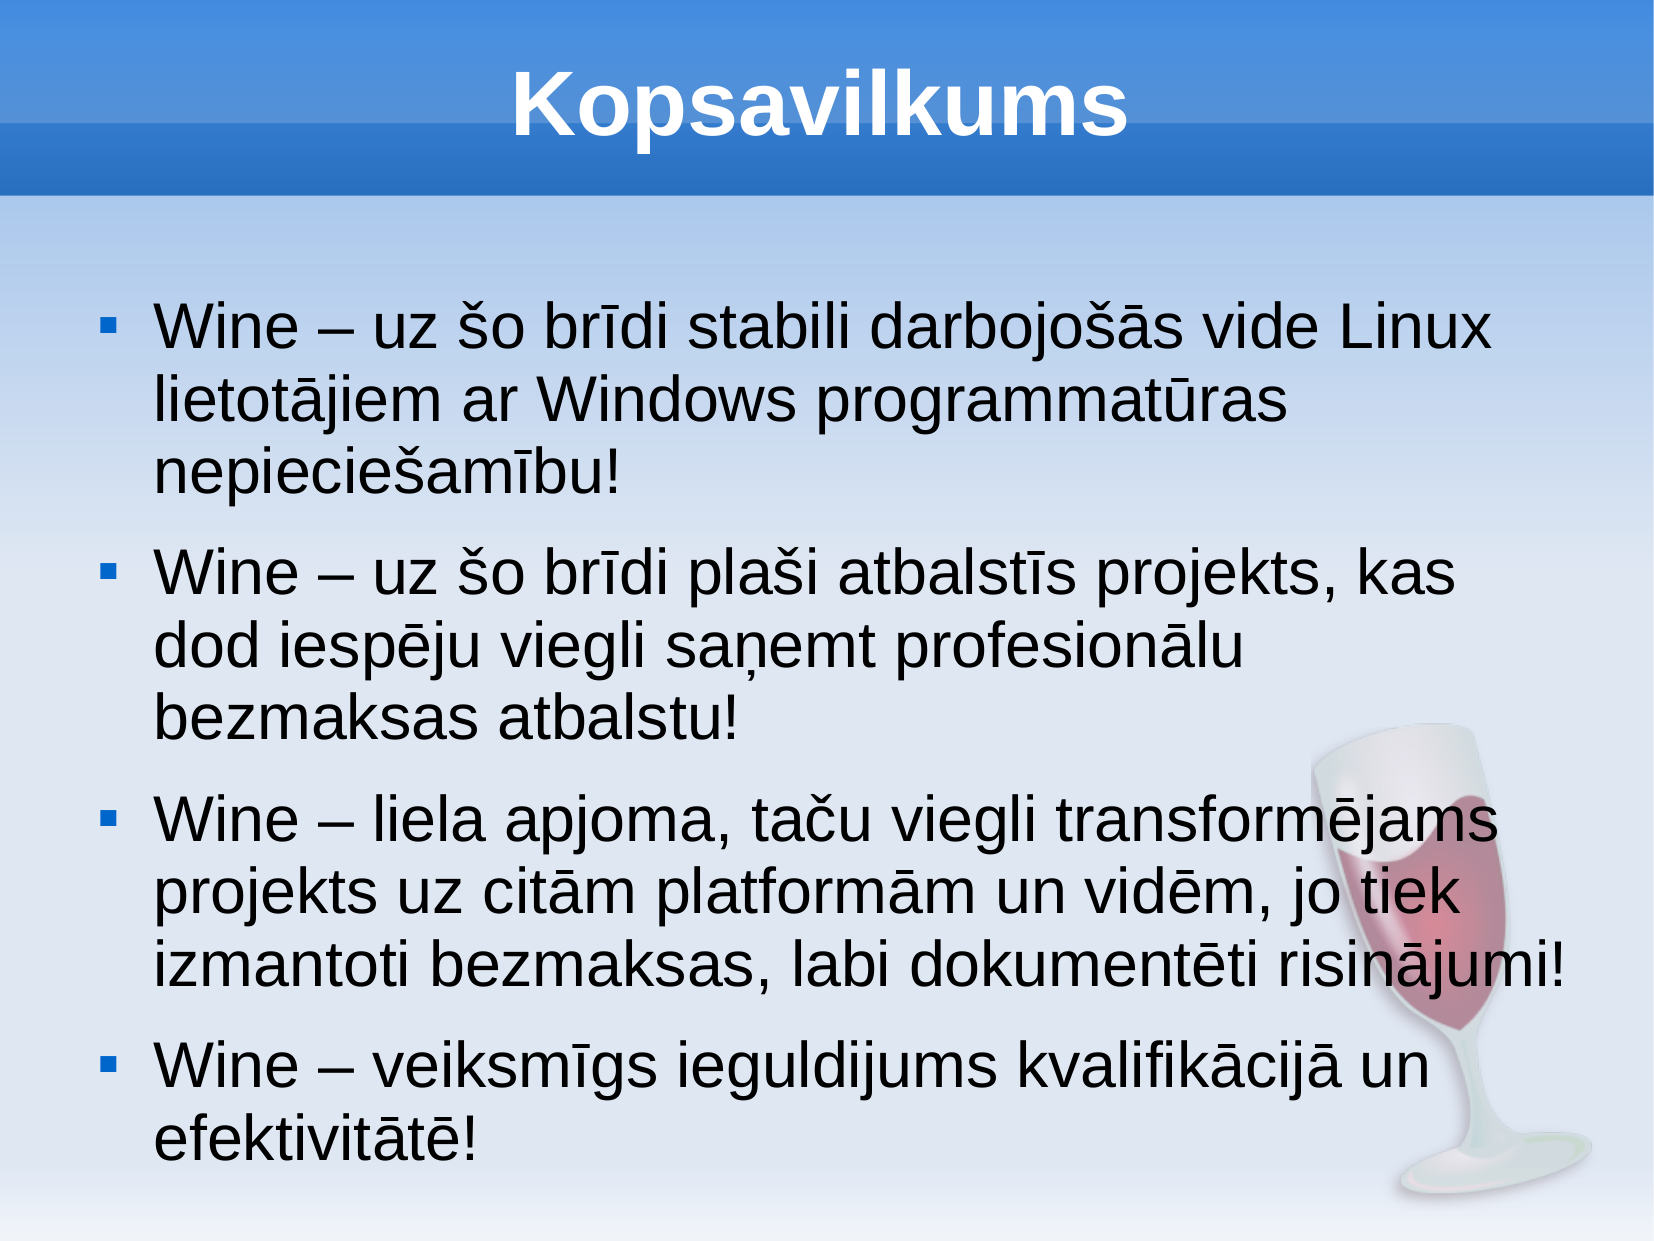

# Kopsavilkums
Wine – uz šo brīdi stabili darbojošās vide Linux lietotājiem ar Windows programmatūras nepieciešamību!
Wine – uz šo brīdi plaši atbalstīs projekts, kas dod iespēju viegli saņemt profesionālu bezmaksas atbalstu!
Wine – liela apjoma, taču viegli transformējams projekts uz citām platformām un vidēm, jo tiek izmantoti bezmaksas, labi dokumentēti risinājumi!
Wine – veiksmīgs ieguldijums kvalifikācijā un efektivitātē!